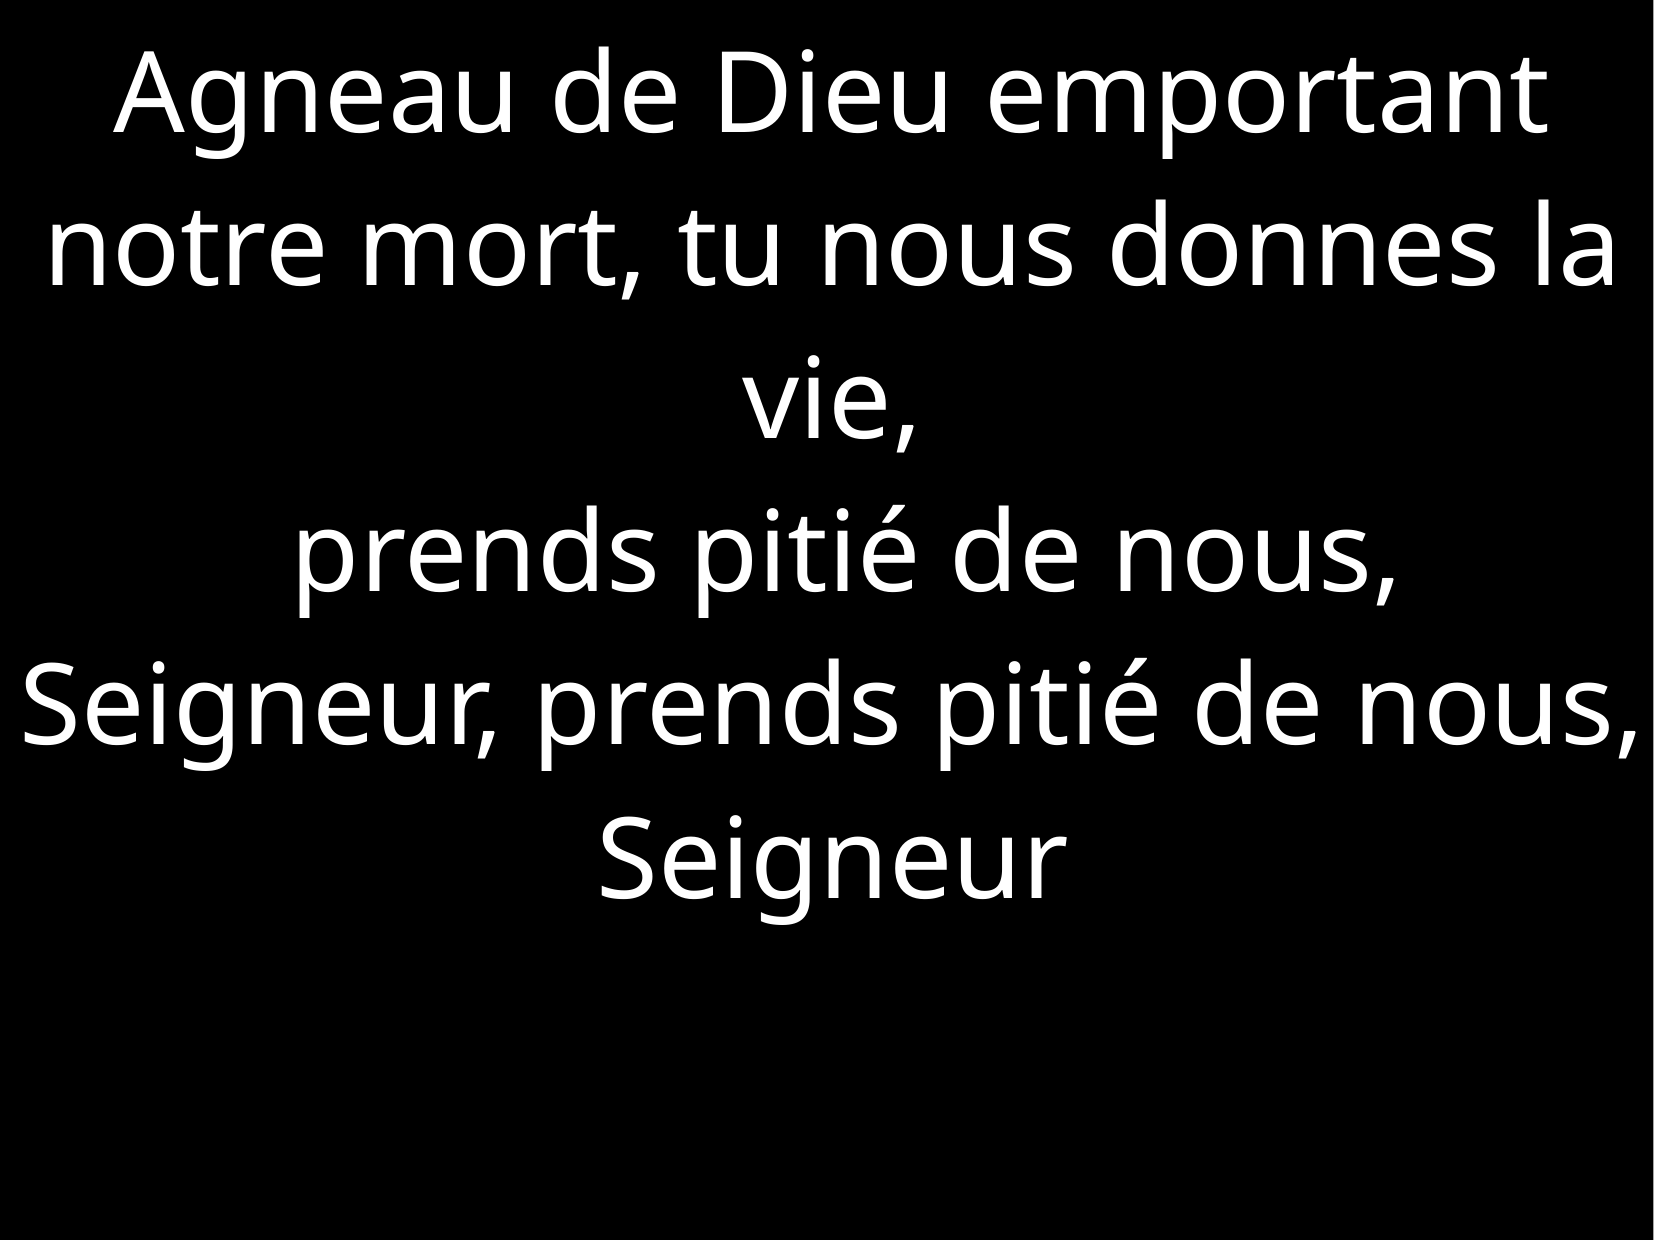

# Agneau de Dieu emportant notre mort, tu nous donnes la vie,
 prends pitié de nous, Seigneur, prends pitié de nous, Seigneur